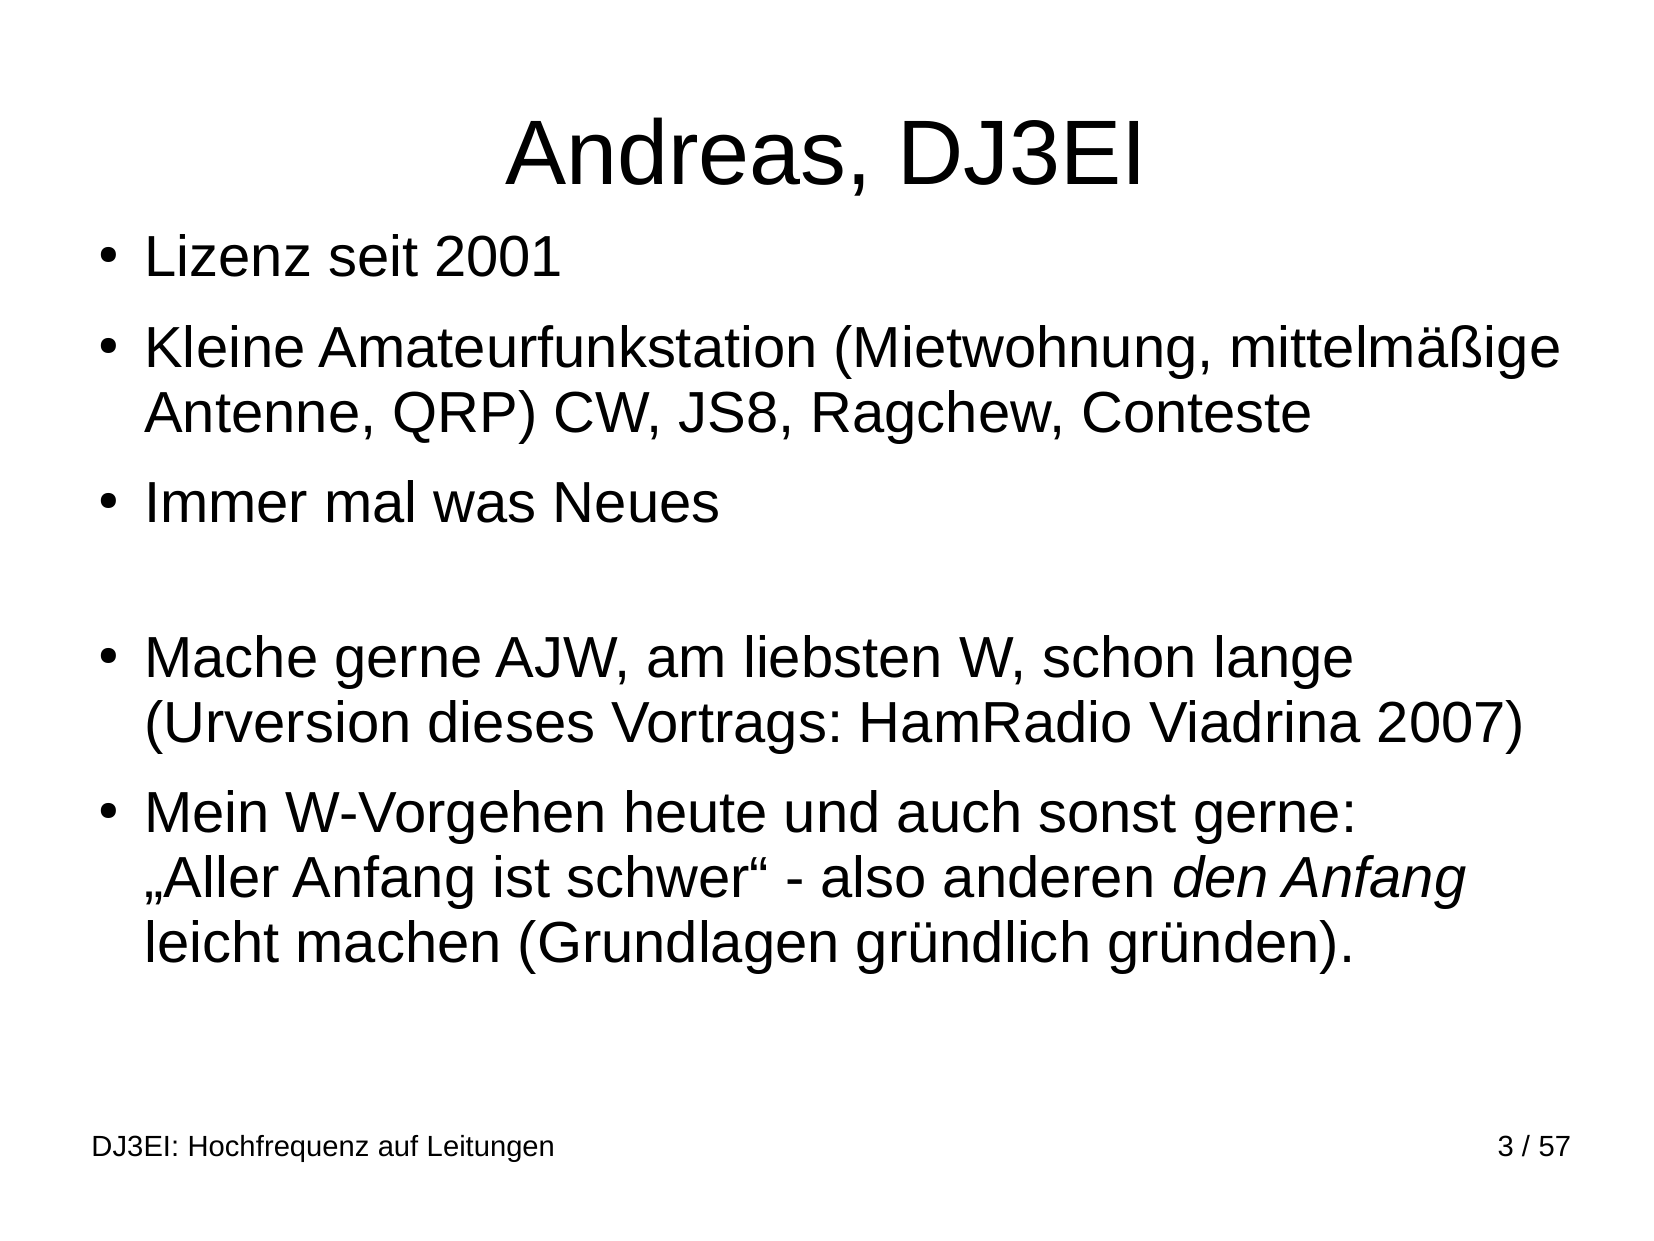

# Andreas, DJ3EI
Lizenz seit 2001
Kleine Amateurfunkstation (Mietwohnung, mittelmäßige Antenne, QRP) CW, JS8, Ragchew, Conteste
Immer mal was Neues
Mache gerne AJW, am liebsten W, schon lange (Urversion dieses Vortrags: HamRadio Viadrina 2007)
Mein W-Vorgehen heute und auch sonst gerne:
„Aller Anfang ist schwer“ - also anderen den Anfang leicht machen (Grundlagen gründlich gründen).